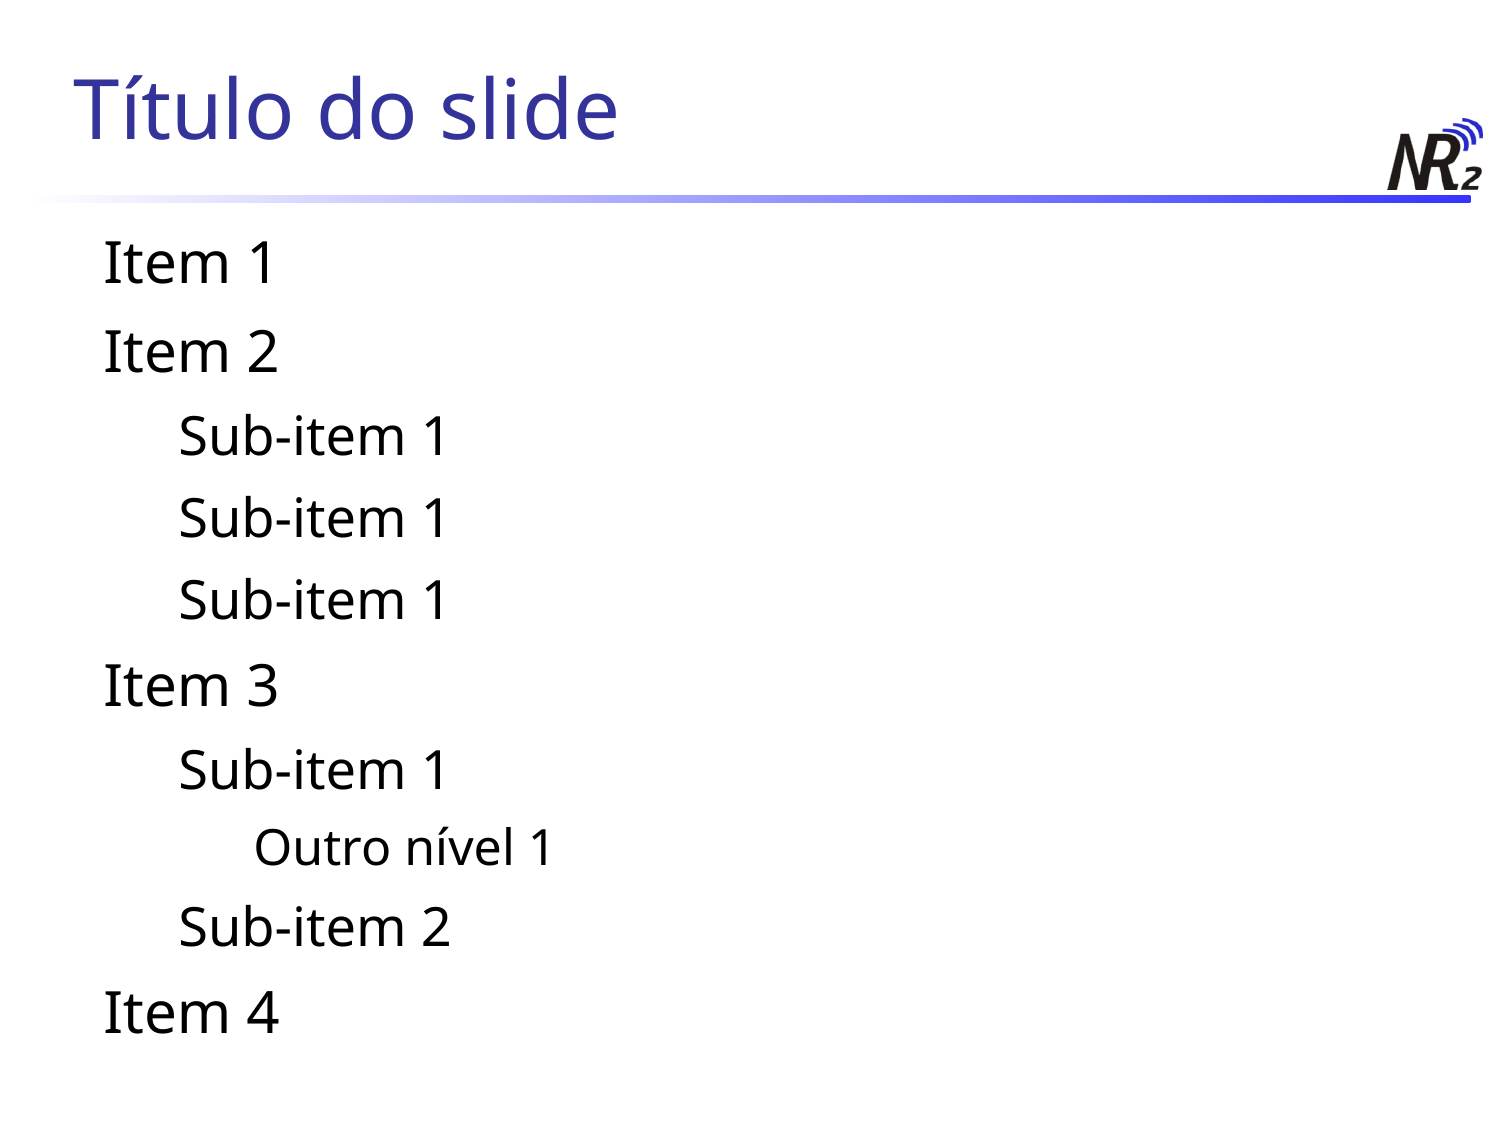

# Título do slide
Item 1
Item 2
Sub-item 1
Sub-item 1
Sub-item 1
Item 3
Sub-item 1
Outro nível 1
Sub-item 2
Item 4